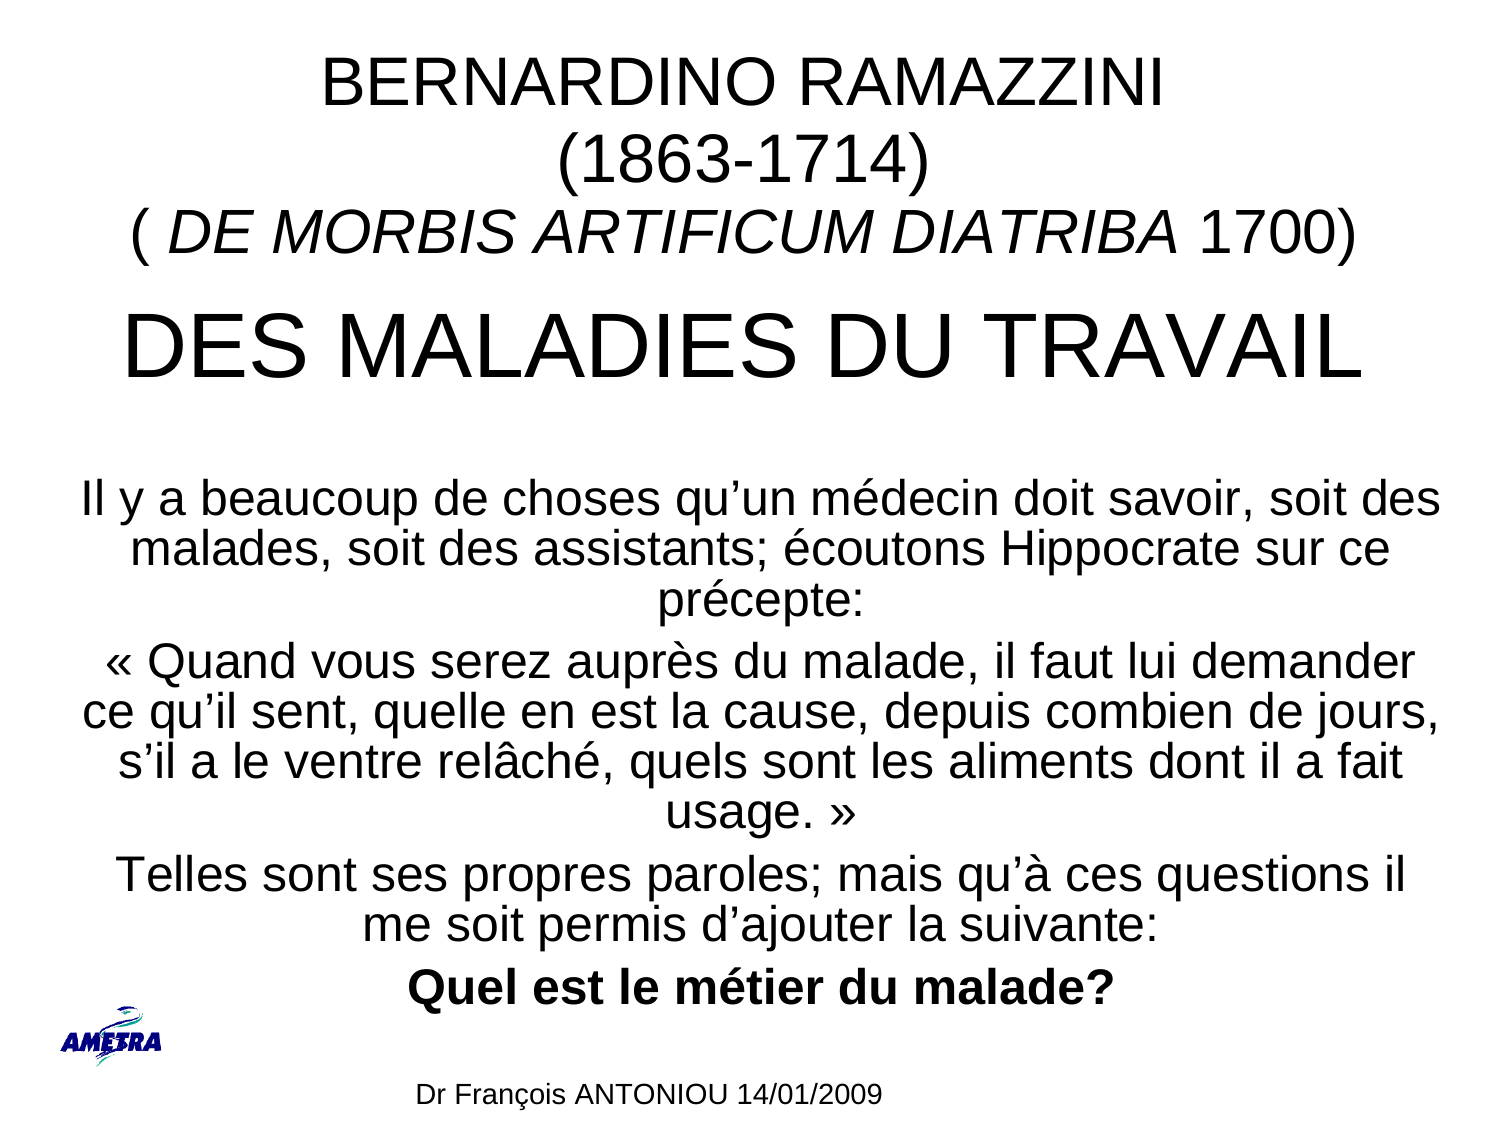

# BERNARDINO RAMAZZINI (1863-1714) ( DE MORBIS ARTIFICUM DIATRIBA 1700) DES MALADIES DU TRAVAIL
Il y a beaucoup de choses qu’un médecin doit savoir, soit des malades, soit des assistants; écoutons Hippocrate sur ce précepte:
« Quand vous serez auprès du malade, il faut lui demander ce qu’il sent, quelle en est la cause, depuis combien de jours, s’il a le ventre relâché, quels sont les aliments dont il a fait usage. »
Telles sont ses propres paroles; mais qu’à ces questions il me soit permis d’ajouter la suivante:
Quel est le métier du malade?
Dr François ANTONIOU 14/01/2009